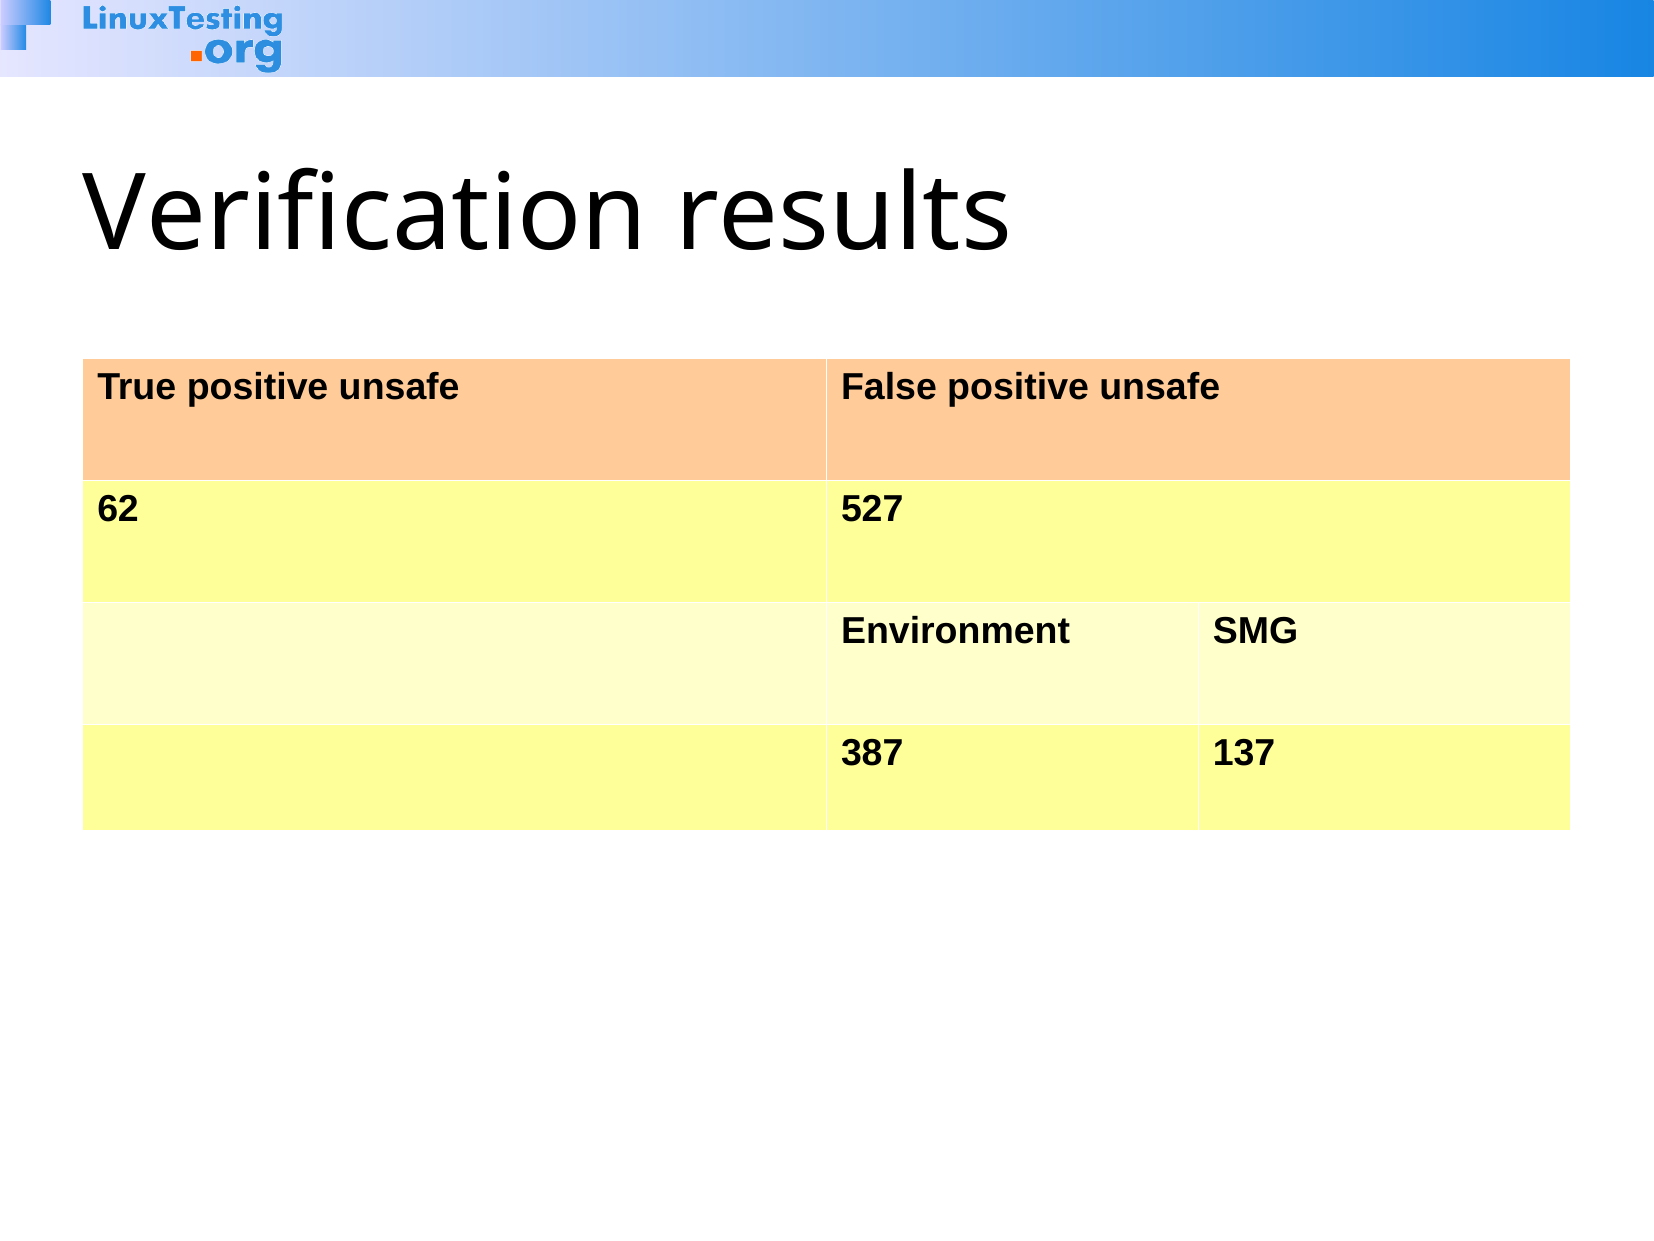

# Verification results
| True positive unsafe | False positive unsafe | |
| --- | --- | --- |
| 62 | 527 | |
| | Environment | SMG |
| | 387 | 137 |